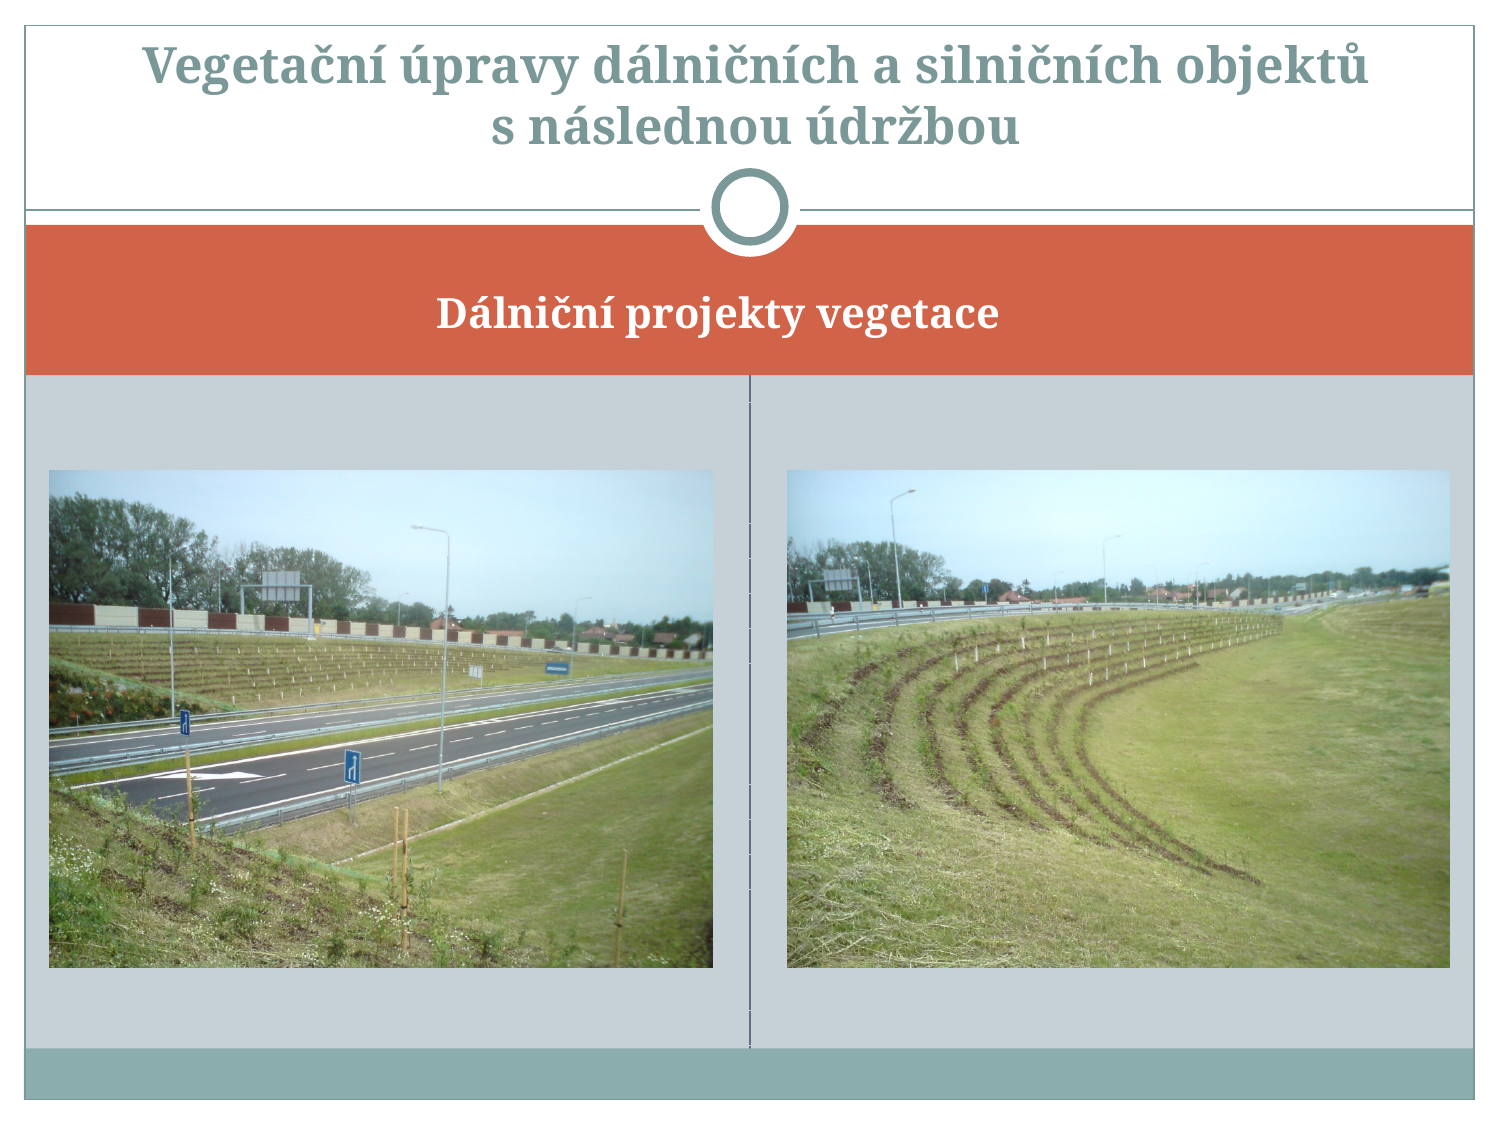

Vegetační úpravy dálničních a silničních objektů
 s následnou údržbou
# Dálniční projekty vegetace